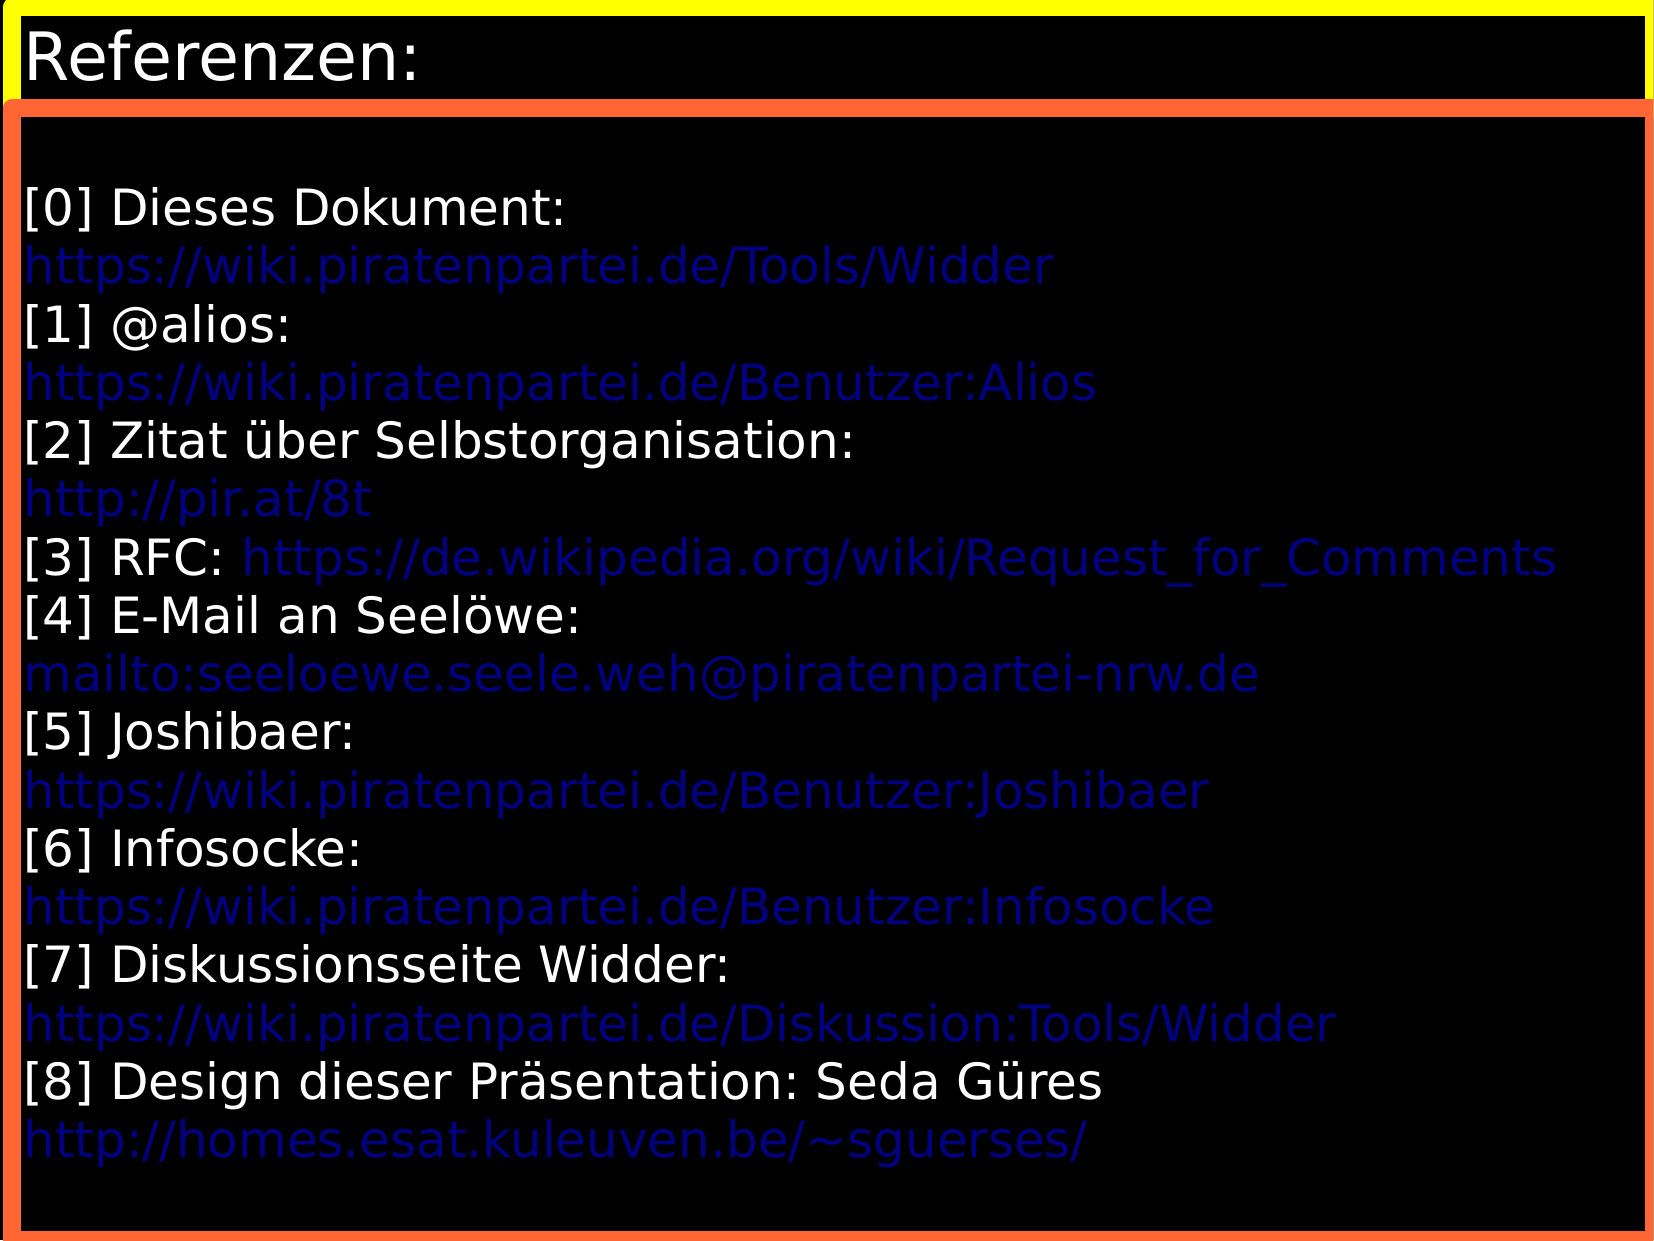

Referenzen:
[0] Dieses Dokument:
https://wiki.piratenpartei.de/Tools/Widder
[1] @alios:
https://wiki.piratenpartei.de/Benutzer:Alios
[2] Zitat über Selbstorganisation:
http://pir.at/8t
[3] RFC: https://de.wikipedia.org/wiki/Request_for_Comments
[4] E-Mail an Seelöwe:
mailto:seeloewe.seele.weh@piratenpartei-nrw.de
[5] Joshibaer:
https://wiki.piratenpartei.de/Benutzer:Joshibaer
[6] Infosocke:
https://wiki.piratenpartei.de/Benutzer:Infosocke
[7] Diskussionsseite Widder:
https://wiki.piratenpartei.de/Diskussion:Tools/Widder
[8] Design dieser Präsentation: Seda Güres
http://homes.esat.kuleuven.be/~sguerses/